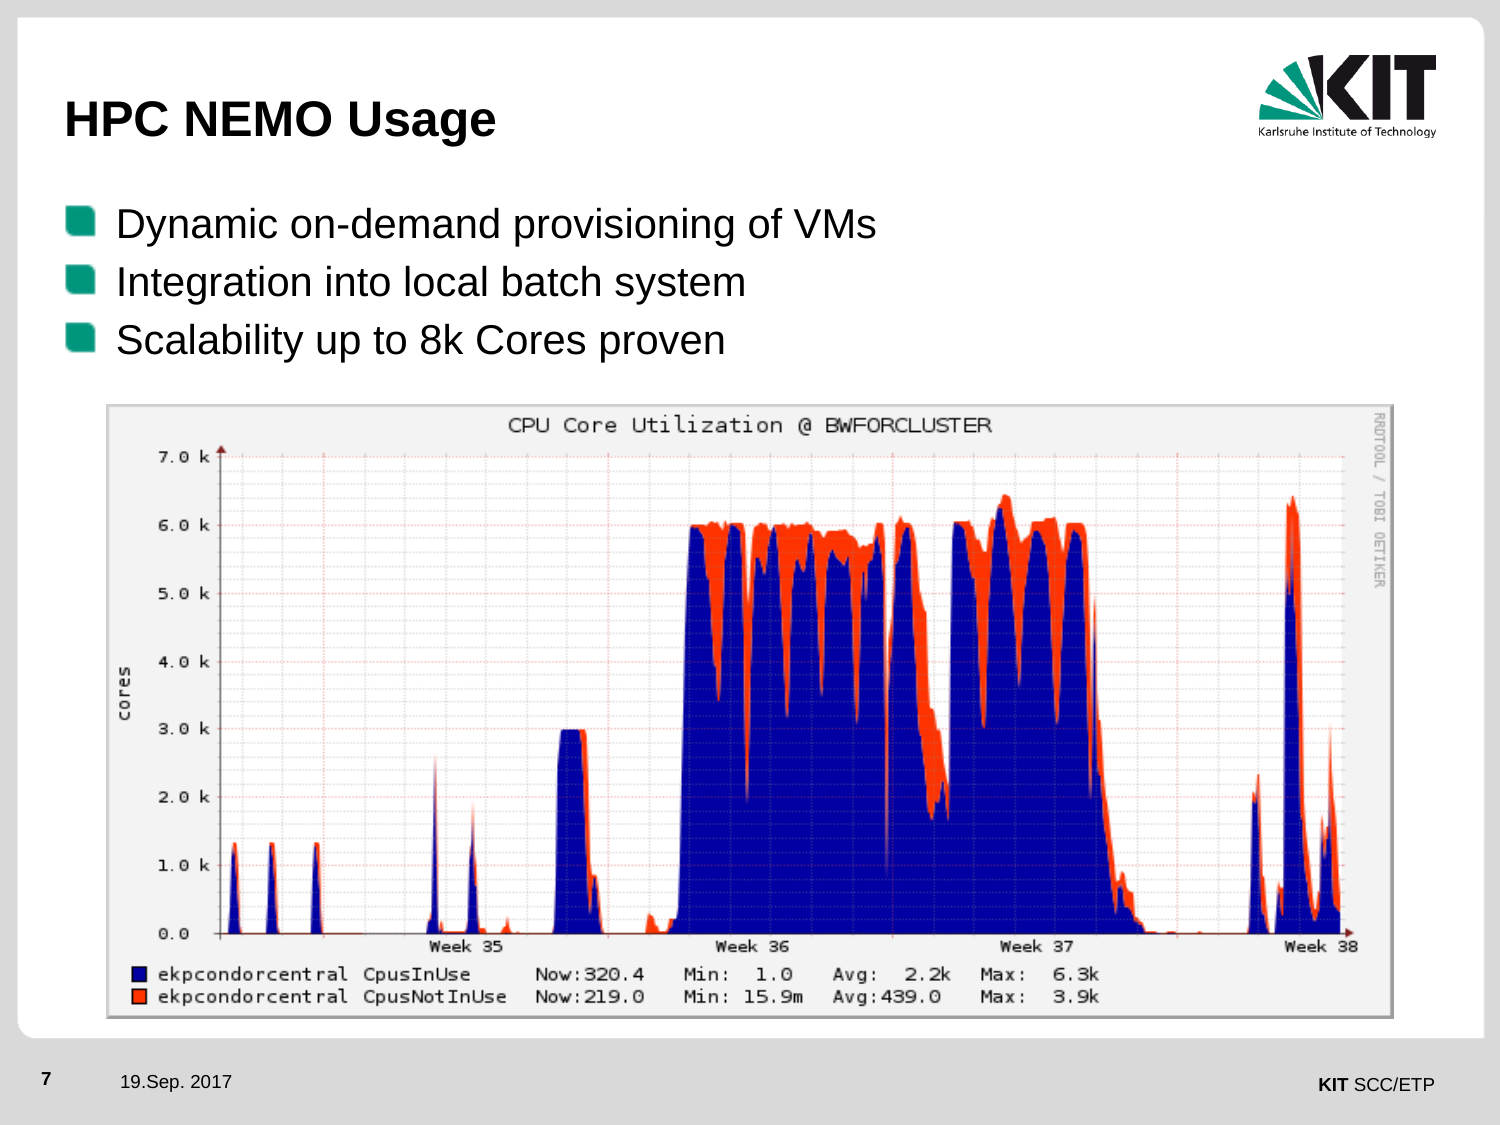

# HPC NEMO Usage
Dynamic on-demand provisioning of VMs
Integration into local batch system
Scalability up to 8k Cores proven